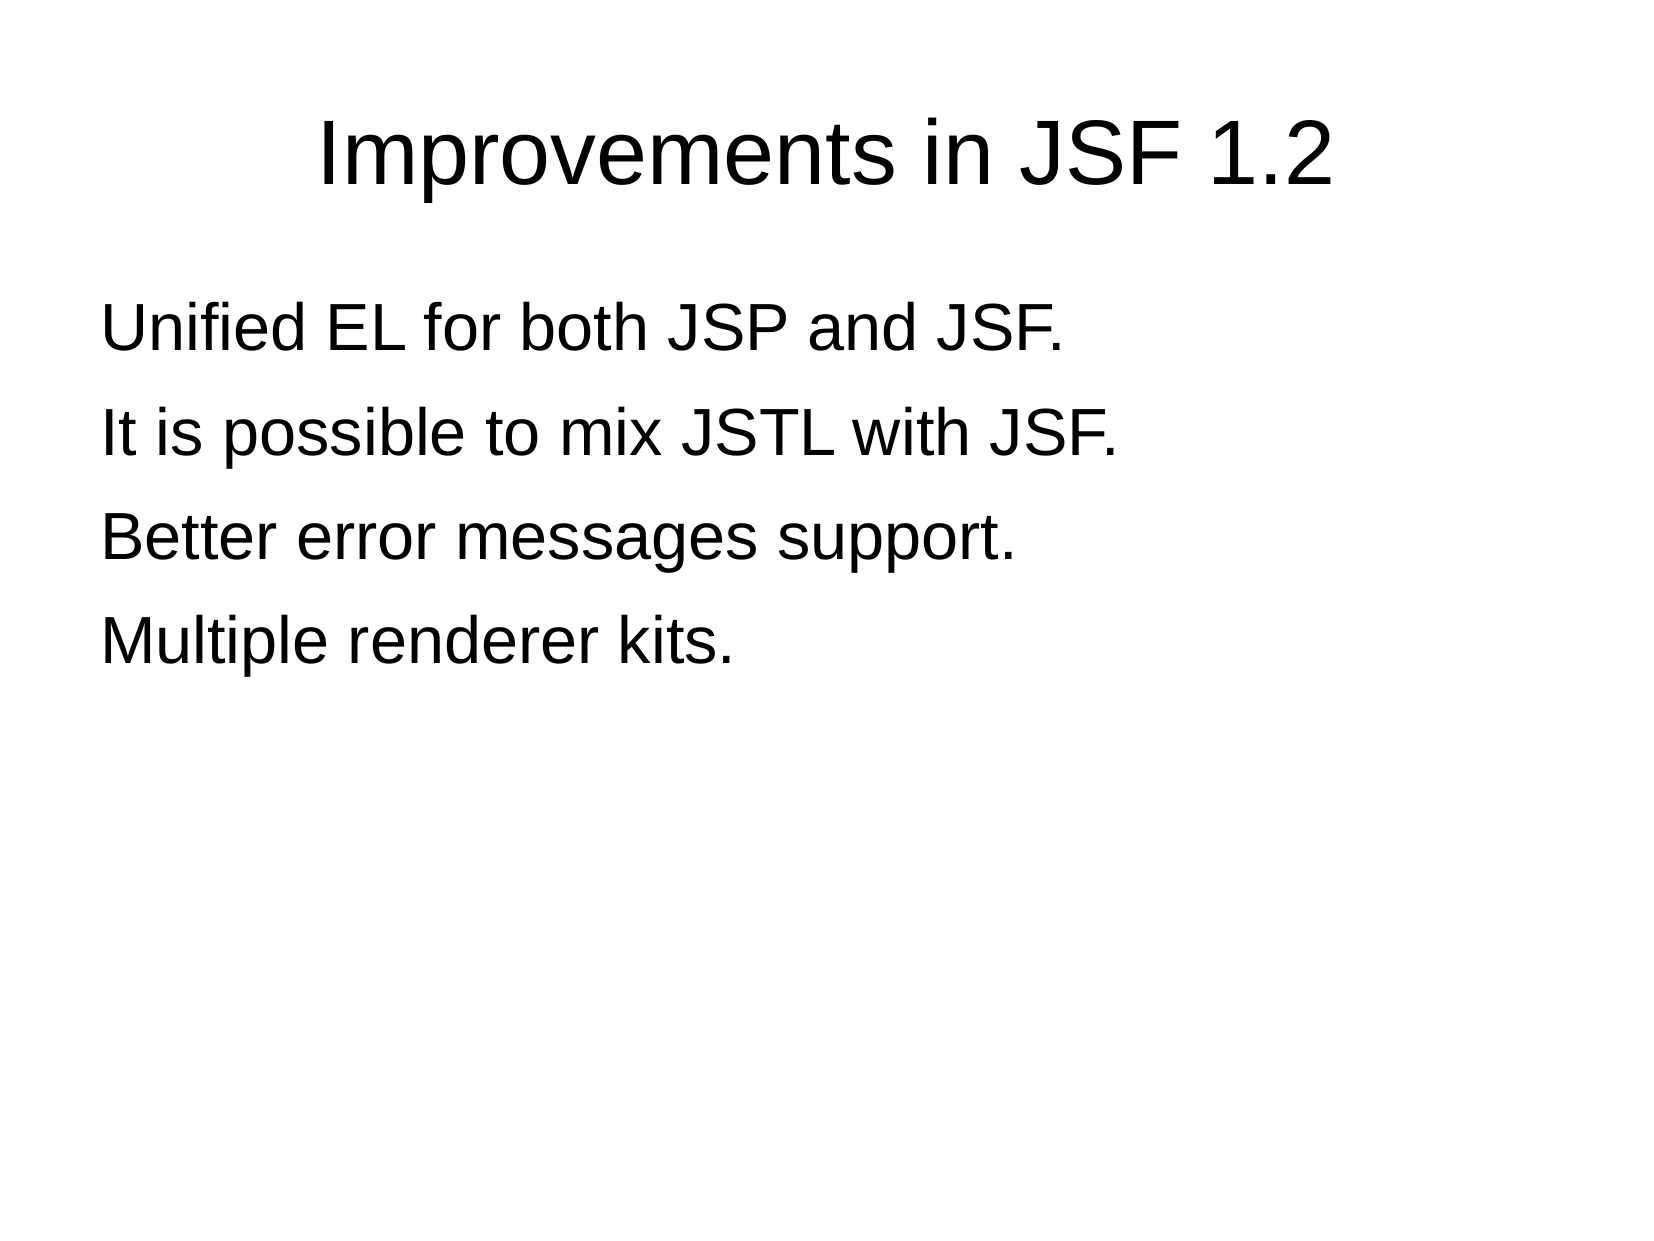

# Improvements in JSF 1.2
Unified EL for both JSP and JSF.
It is possible to mix JSTL with JSF.
Better error messages support.
Multiple renderer kits.